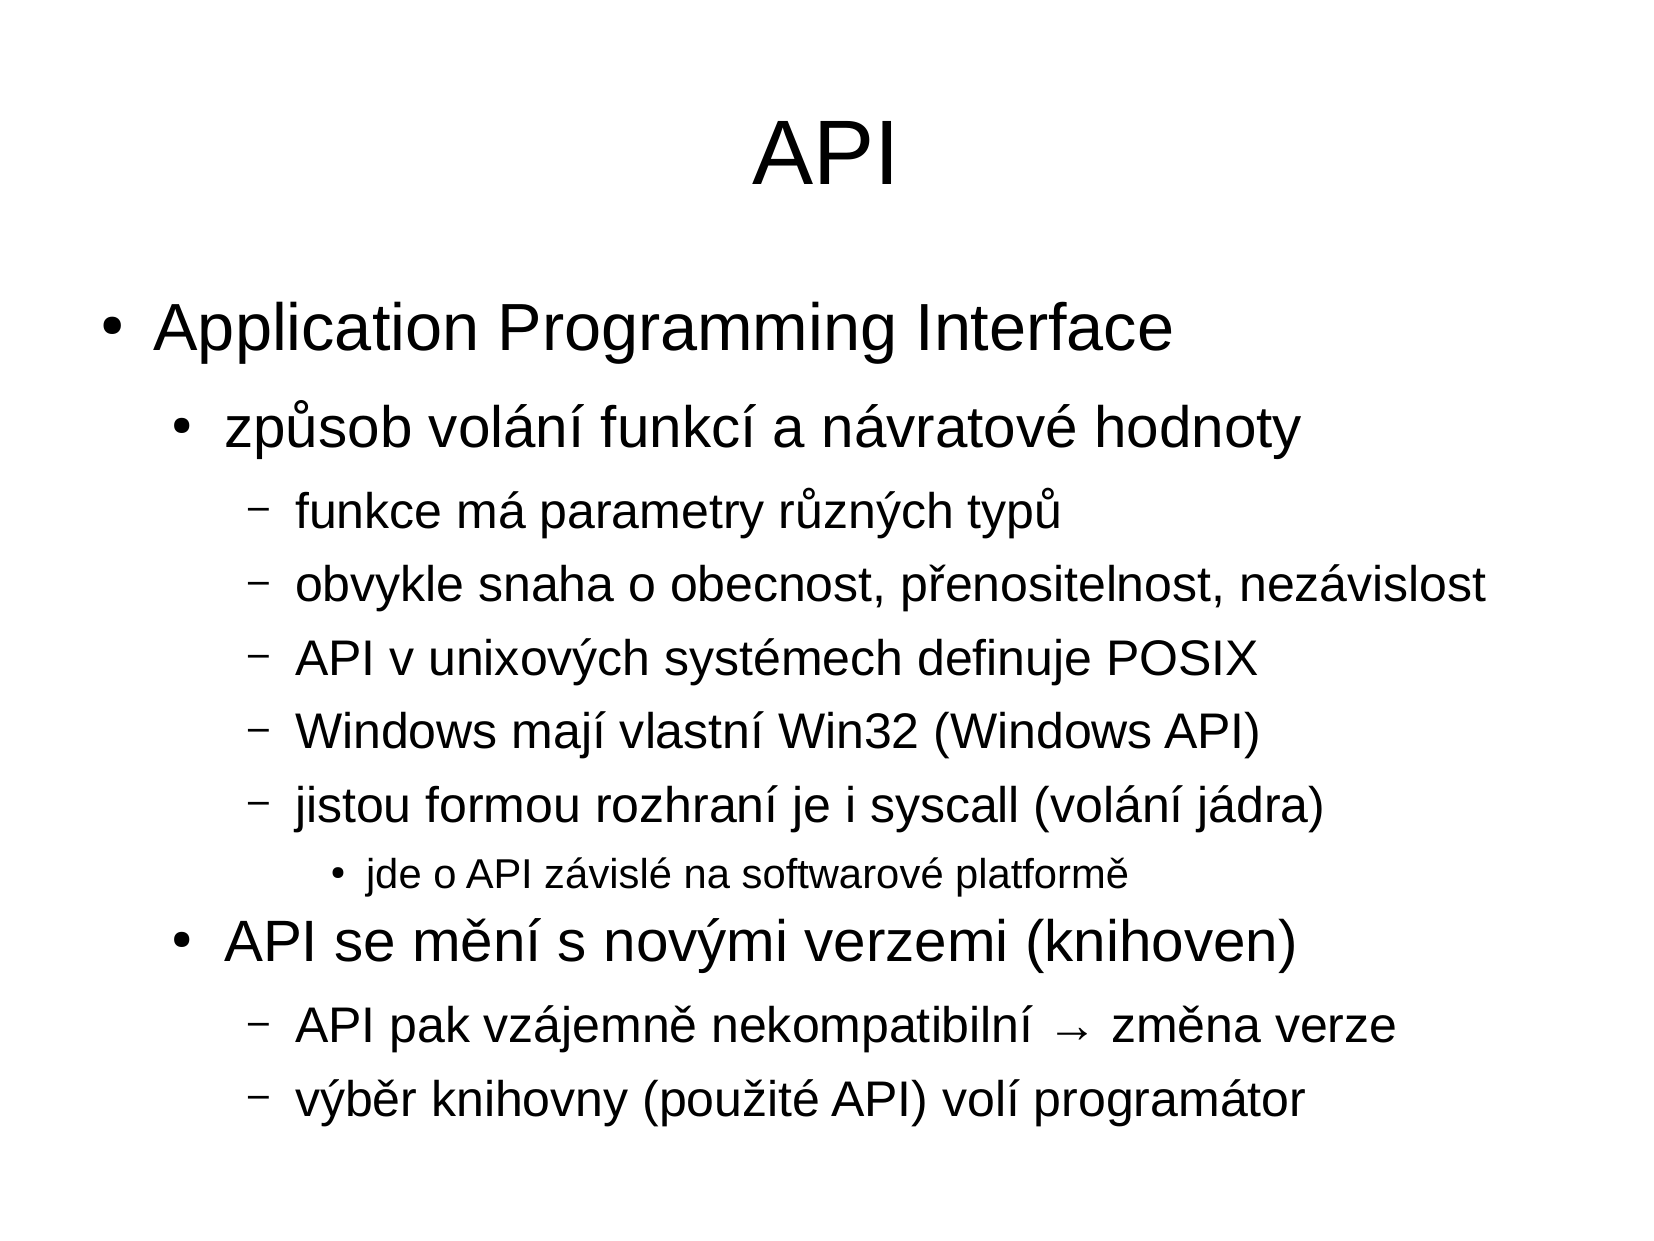

# API
Application Programming Interface
způsob volání funkcí a návratové hodnoty
funkce má parametry různých typů
obvykle snaha o obecnost, přenositelnost, nezávislost
API v unixových systémech definuje POSIX
Windows mají vlastní Win32 (Windows API)
jistou formou rozhraní je i syscall (volání jádra)
jde o API závislé na softwarové platformě
API se mění s novými verzemi (knihoven)
API pak vzájemně nekompatibilní → změna verze
výběr knihovny (použité API) volí programátor